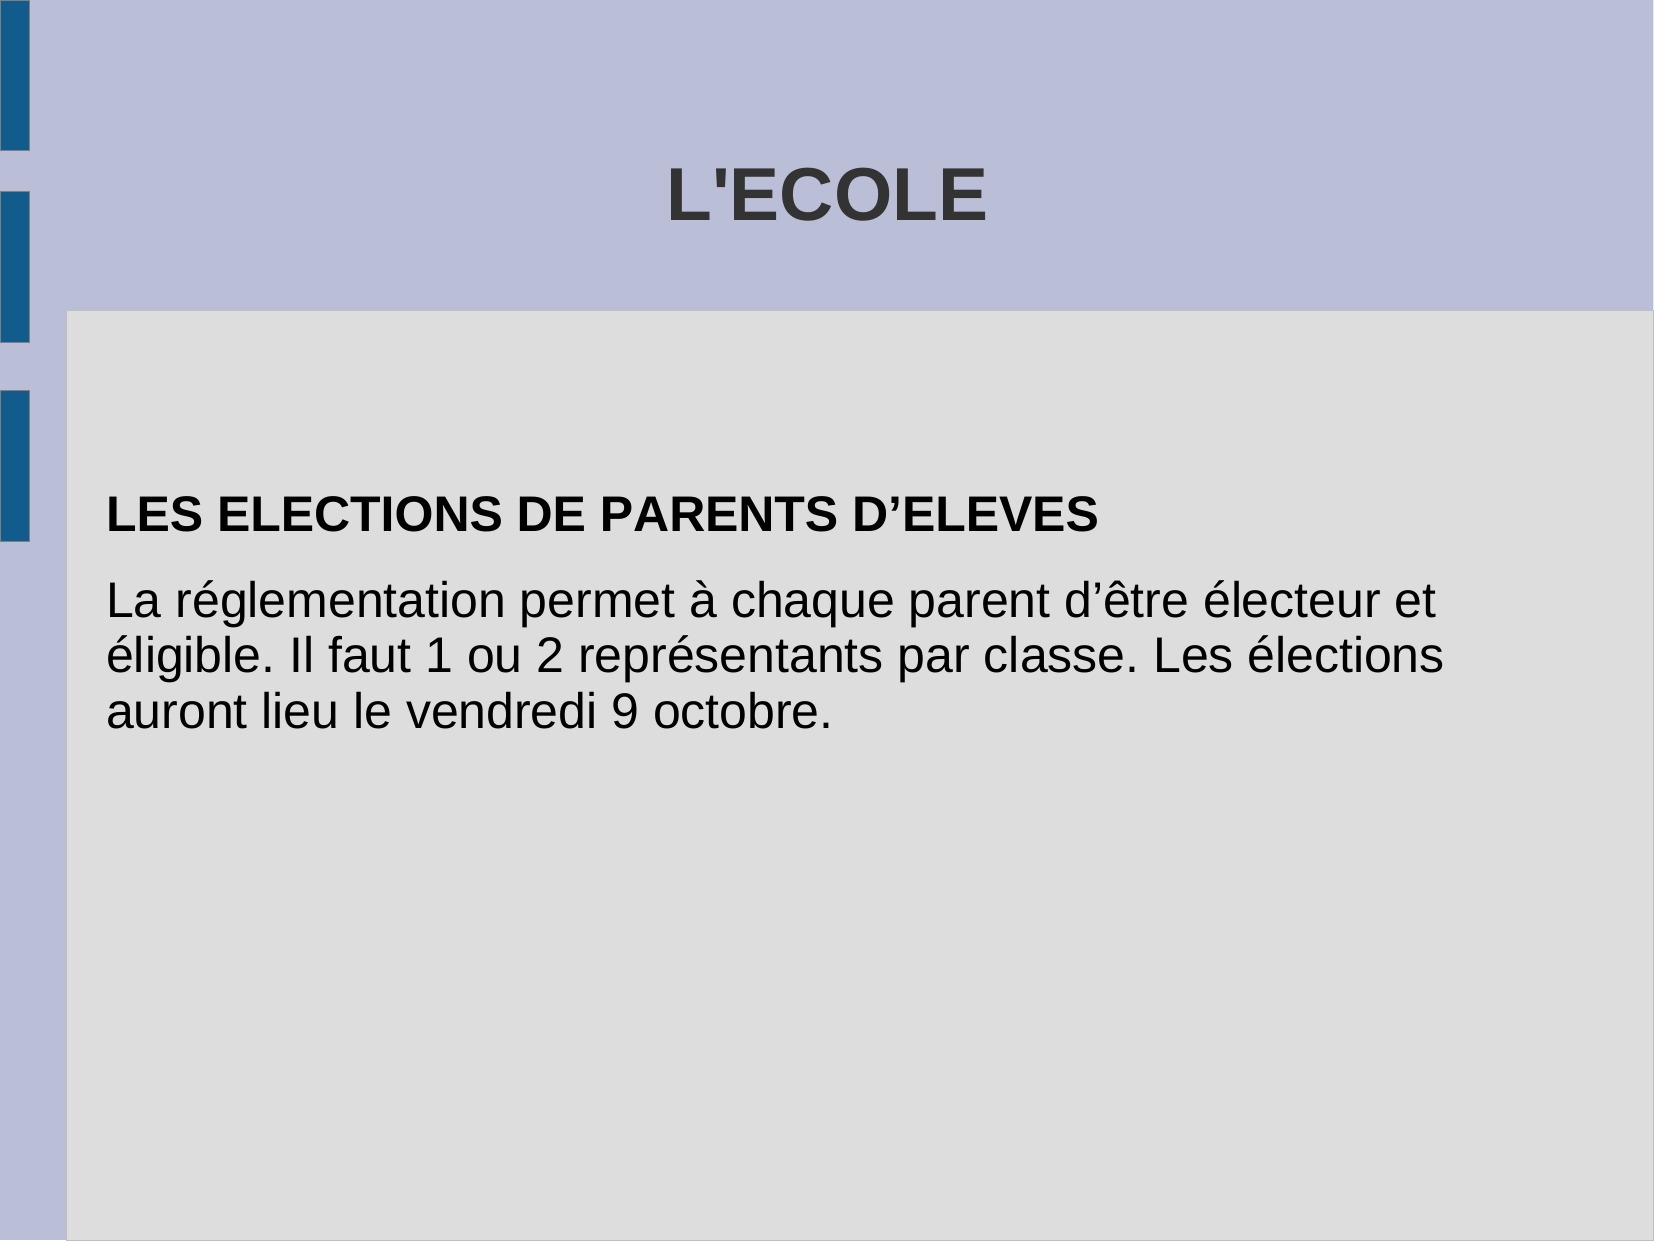

# L'ECOLE
LES ELECTIONS DE PARENTS D’ELEVES
La réglementation permet à chaque parent d’être électeur et éligible. Il faut 1 ou 2 représentants par classe. Les élections auront lieu le vendredi 9 octobre.